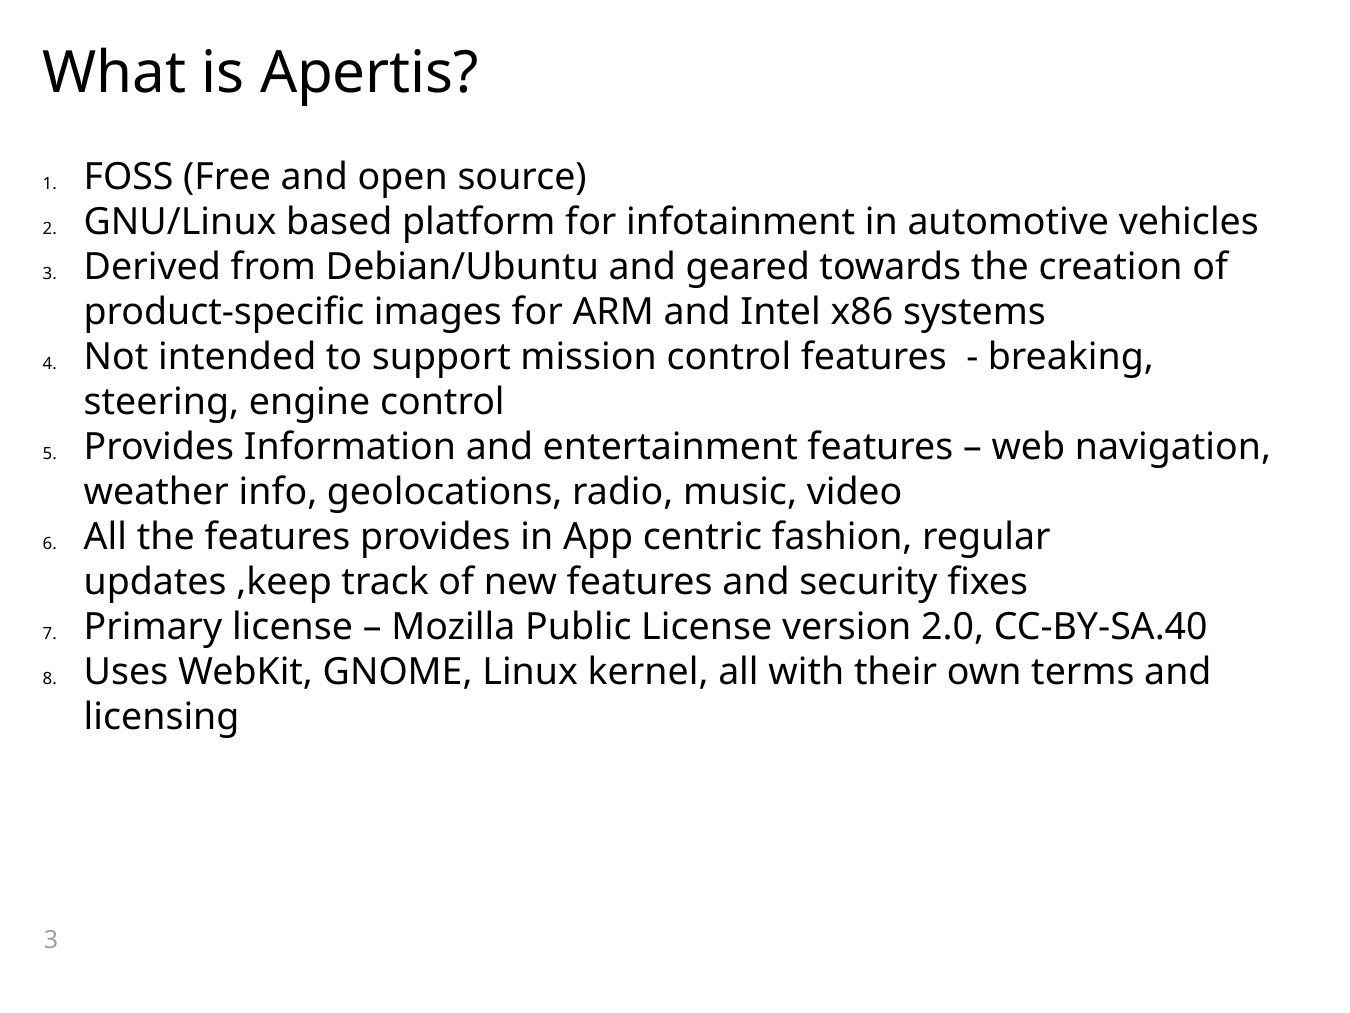

What is Apertis?
FOSS (Free and open source)
GNU/Linux based platform for infotainment in automotive vehicles
Derived from Debian/Ubuntu and geared towards the creation of product-specific images for ARM and Intel x86 systems
Not intended to support mission control features - breaking, steering, engine control
Provides Information and entertainment features – web navigation, weather info, geolocations, radio, music, video
All the features provides in App centric fashion, regular updates ,keep track of new features and security fixes
Primary license – Mozilla Public License version 2.0, CC-BY-SA.40
Uses WebKit, GNOME, Linux kernel, all with their own terms and licensing
3